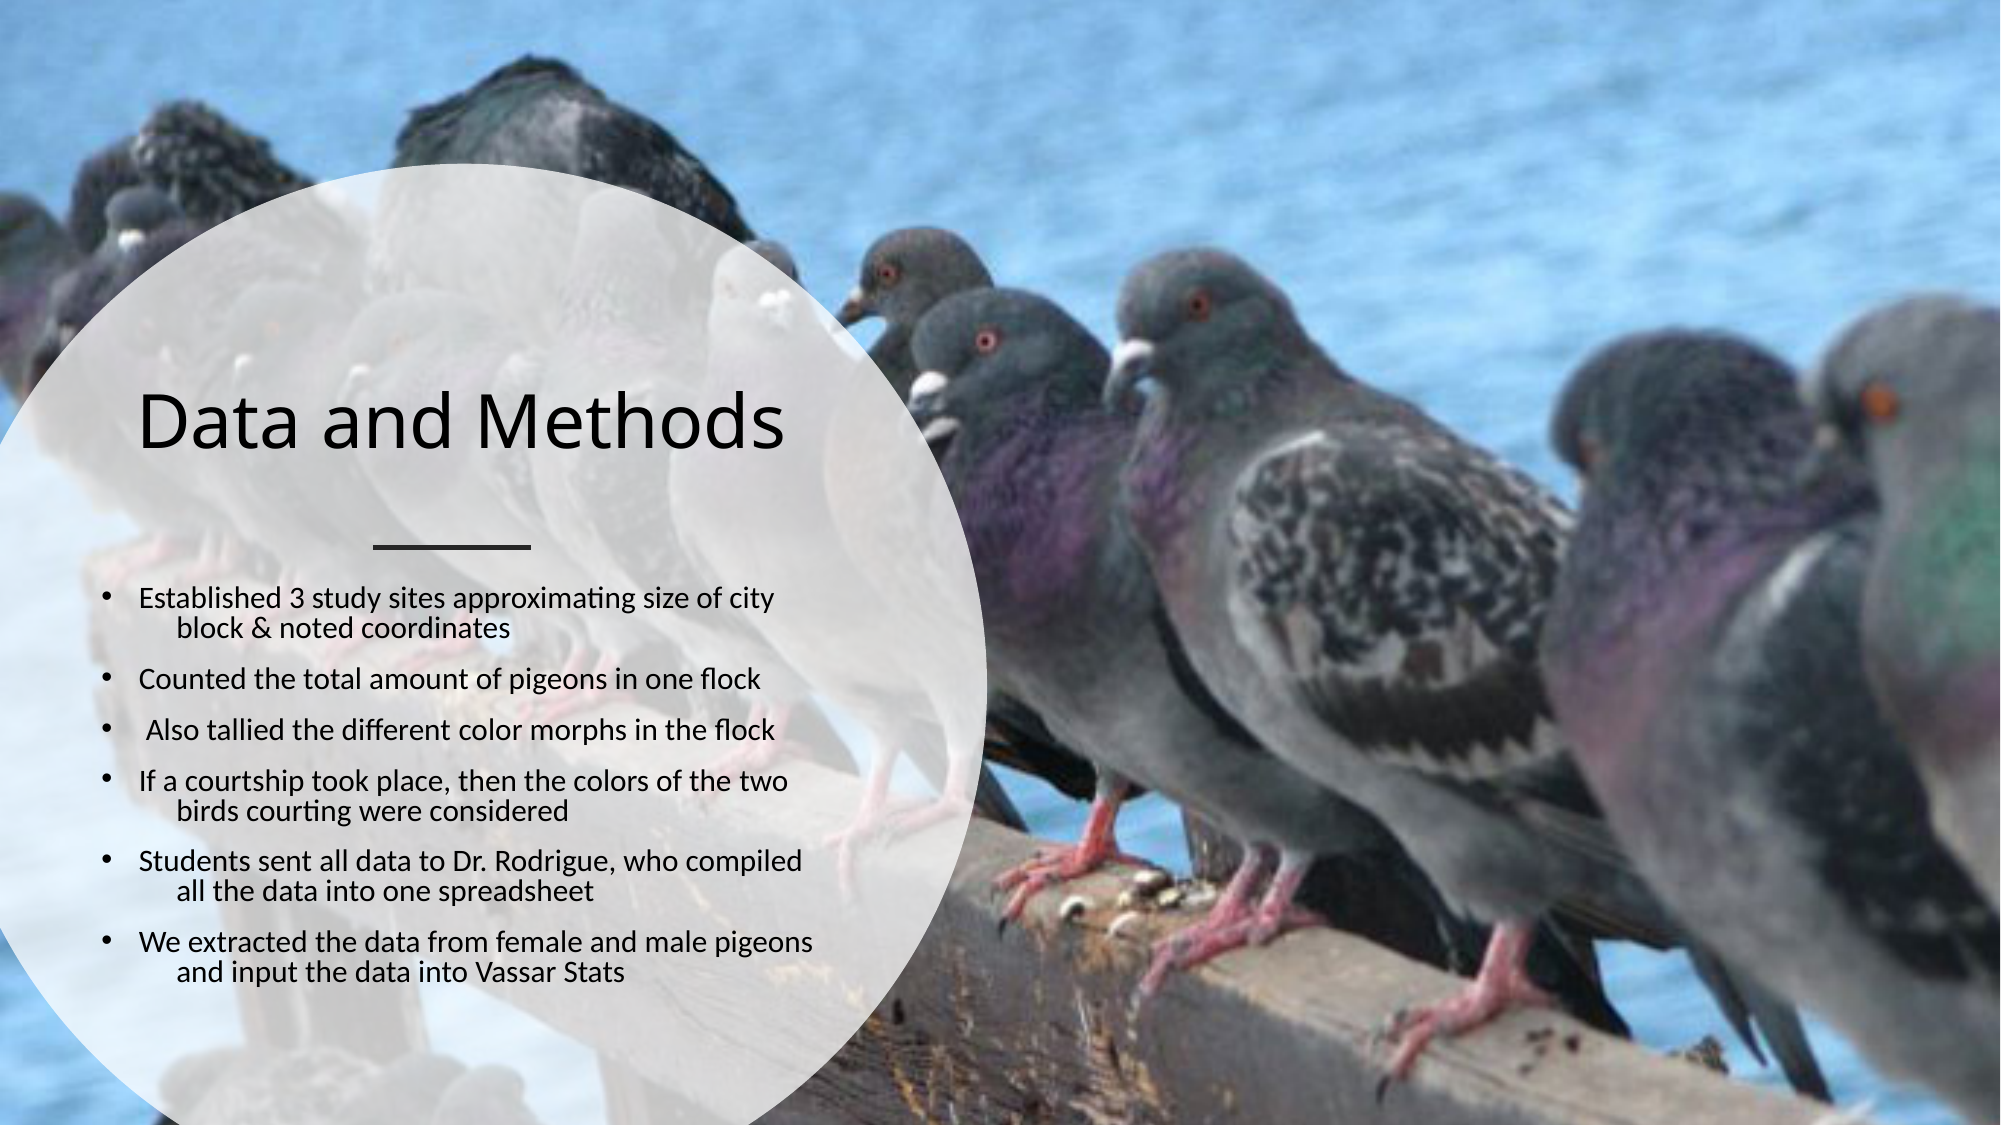

# Data and Methods
Established 3 study sites approximating size of city block & noted coordinates
Counted the total amount of pigeons in one flock
 Also tallied the different color morphs in the flock
If a courtship took place, then the colors of the two birds courting were considered
Students sent all data to Dr. Rodrigue, who compiled all the data into one spreadsheet
We extracted the data from female and male pigeons and input the data into Vassar Stats